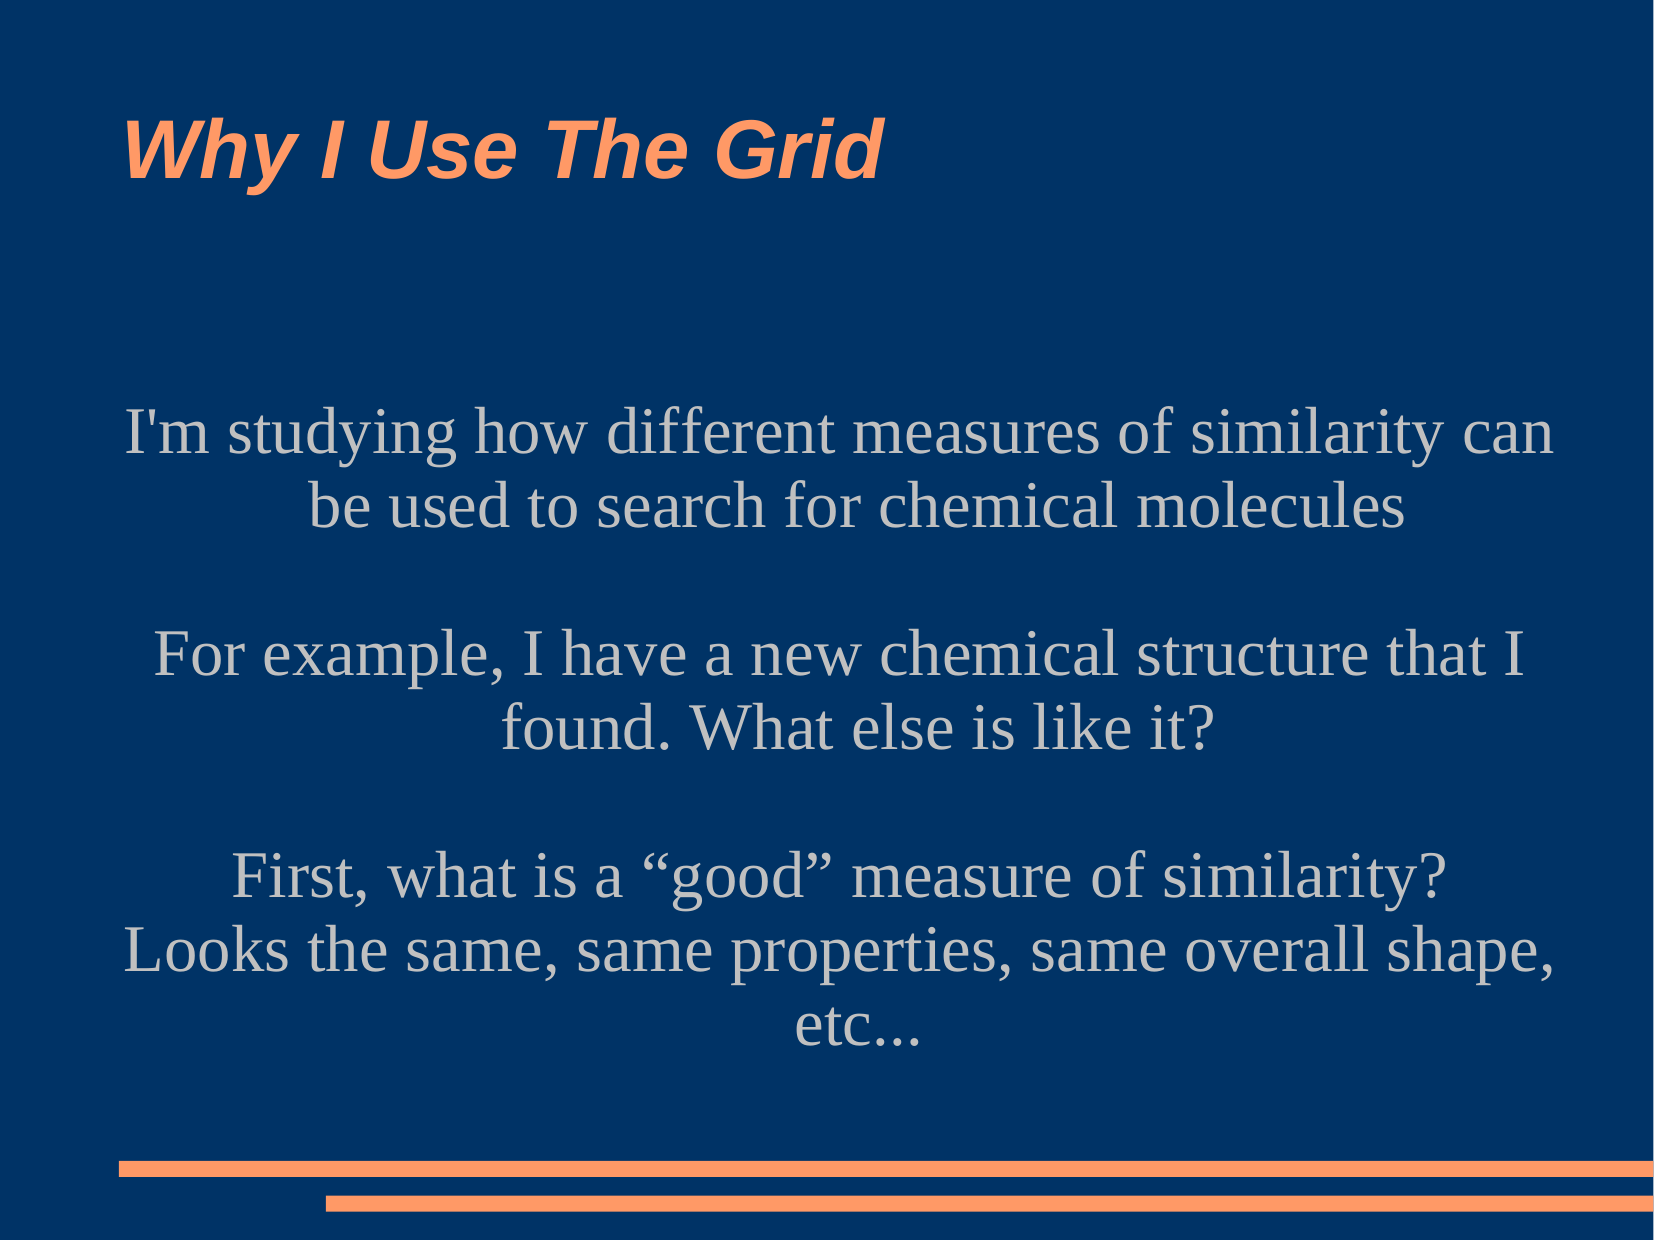

# Why I Use The Grid
I'm studying how different measures of similarity can be used to search for chemical molecules
For example, I have a new chemical structure that I found. What else is like it?
First, what is a “good” measure of similarity?
Looks the same, same properties, same overall shape, etc...